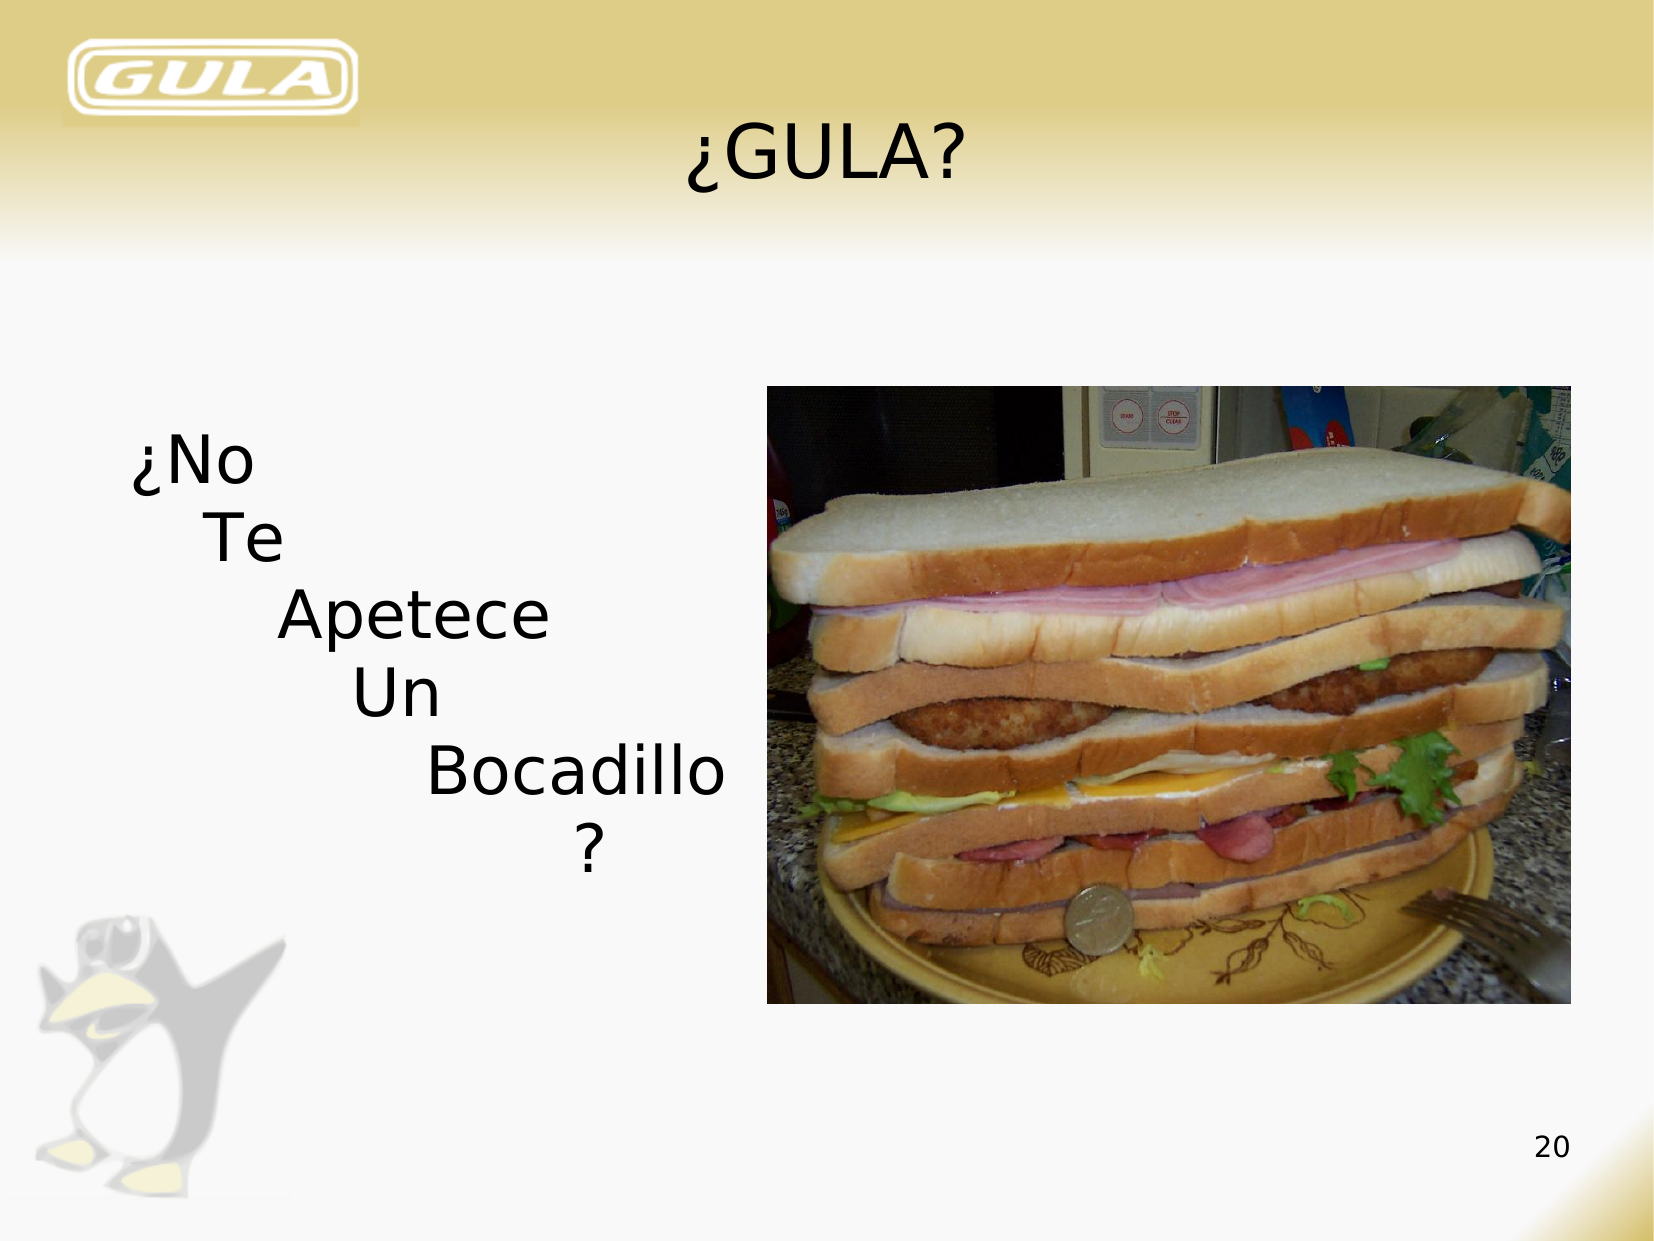

# ¿GULA?
¿No
	Te
		Apetece
			Un
				Bocadillo
						?
20